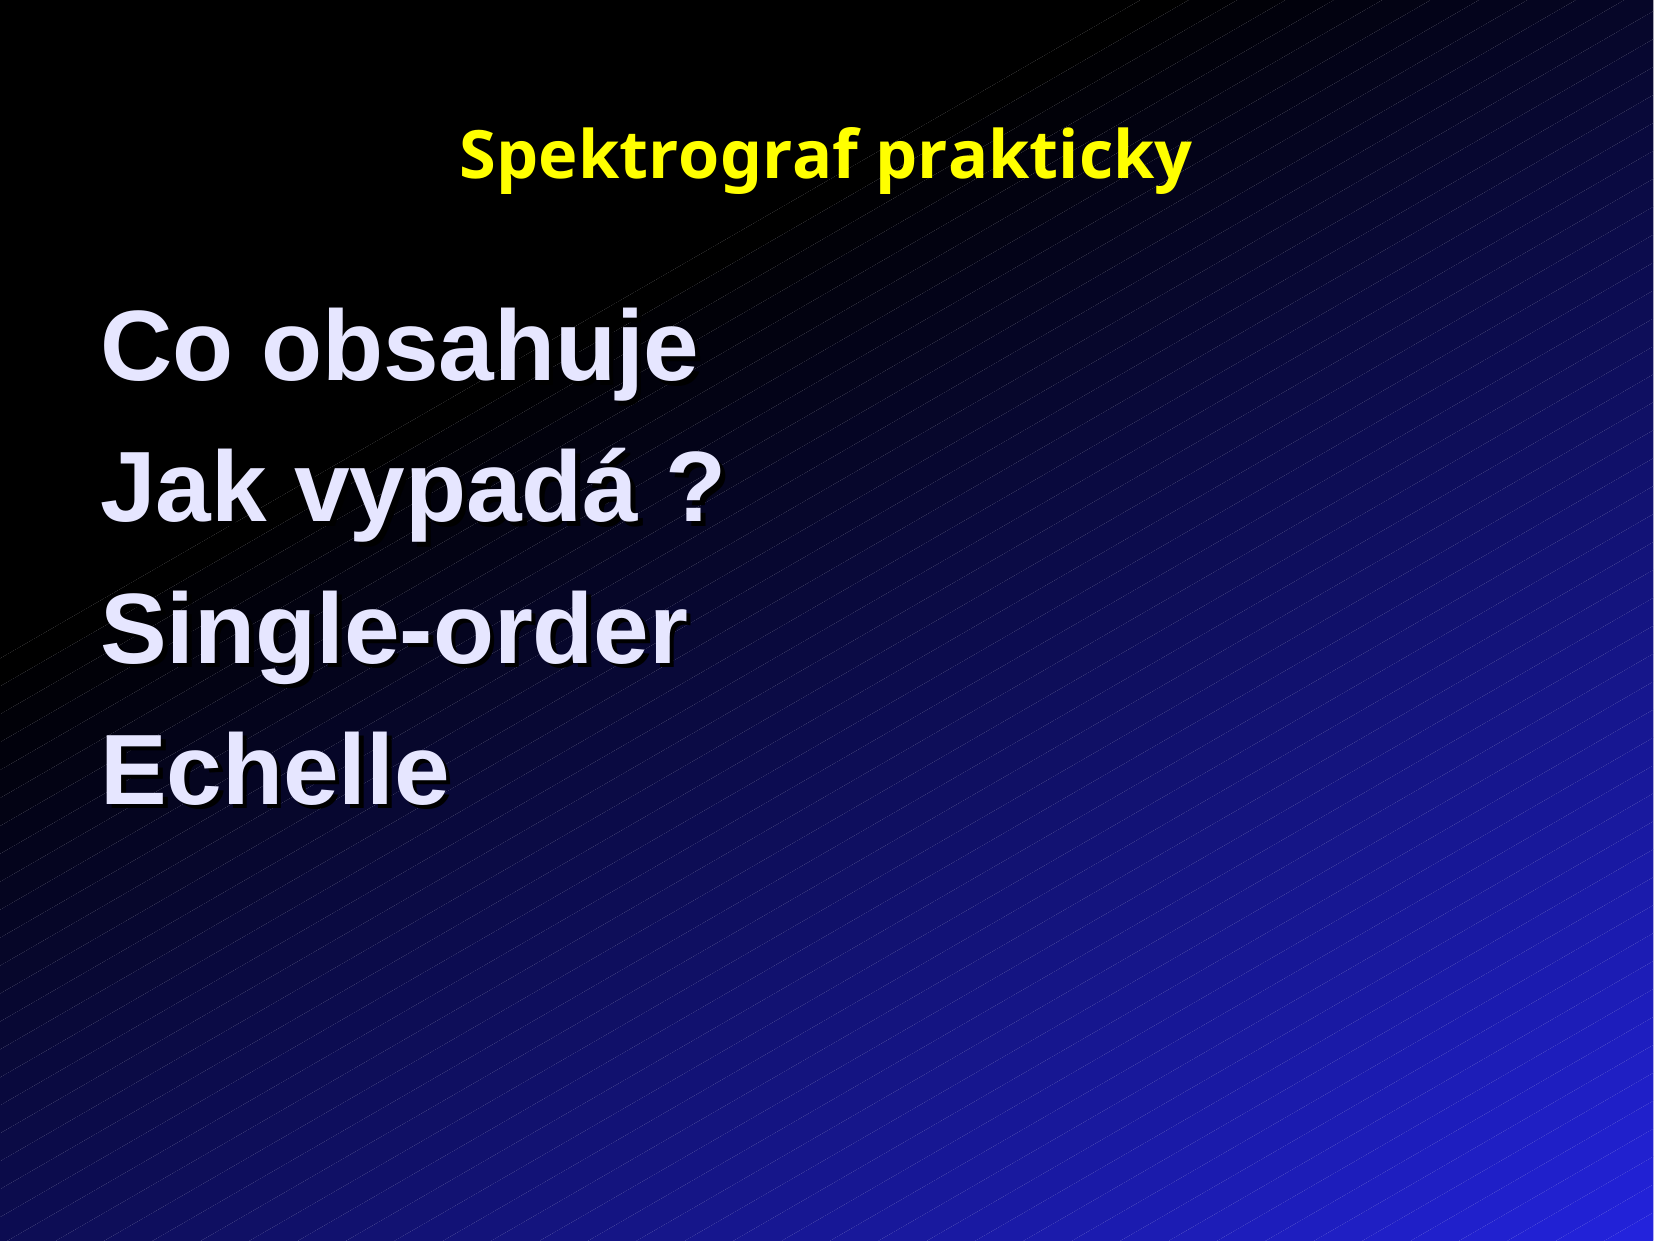

# Spektrograf prakticky
Co obsahuje
Jak vypadá ?
Single-order
Echelle